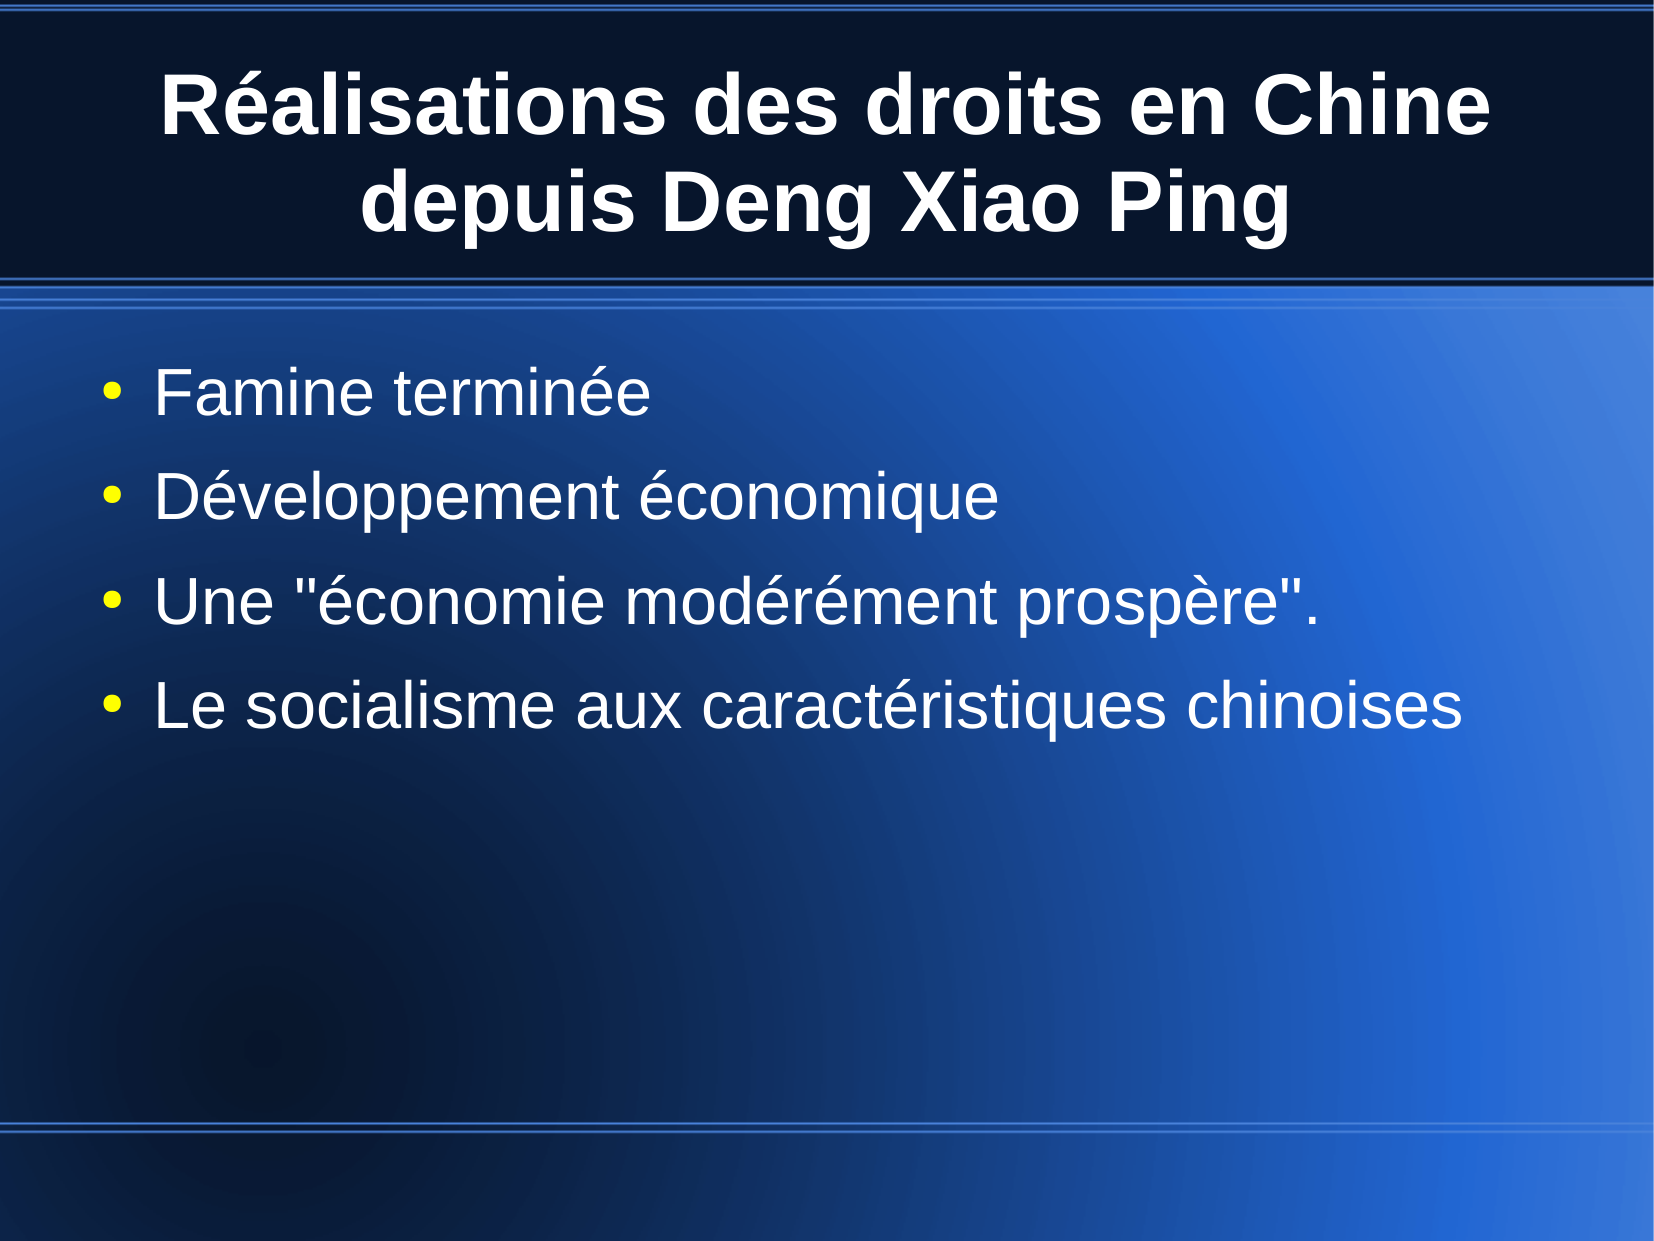

# Réalisations des droits en Chine depuis Deng Xiao Ping
Famine terminée
Développement économique
Une "économie modérément prospère".
Le socialisme aux caractéristiques chinoises